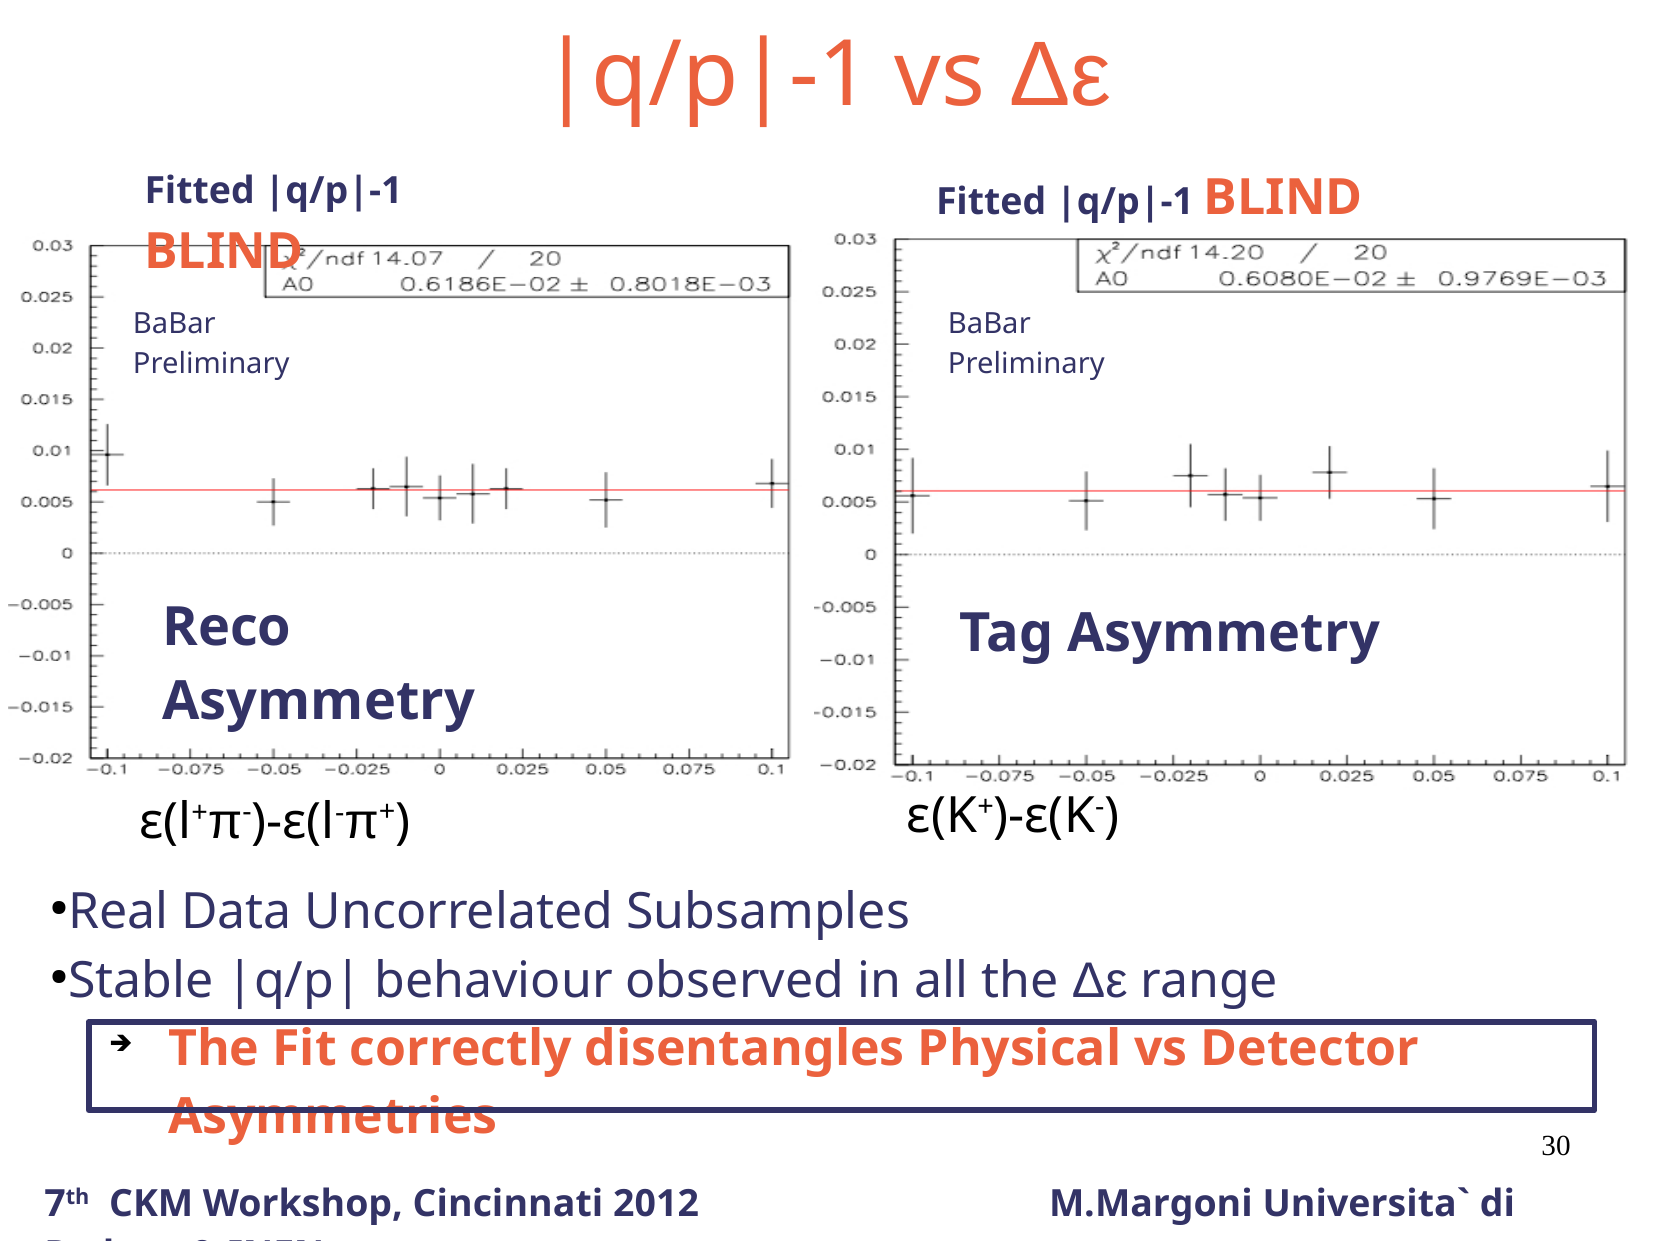

# |q/p|-1 vs Δε
Fitted |q/p|-1 BLIND
Fitted |q/p|-1 BLIND
BaBar
Preliminary
BaBar
Preliminary
Reco Asymmetry
Tag Asymmetry
ε(K+)-ε(K-)
ε(l+π-)-ε(l-π+)
Real Data Uncorrelated Subsamples
Stable |q/p| behaviour observed in all the Δε range
The Fit correctly disentangles Physical vs Detector Asymmetries
30
7th CKM Workshop, Cincinnati 2012 M.Margoni Universita` di Padova & INFN